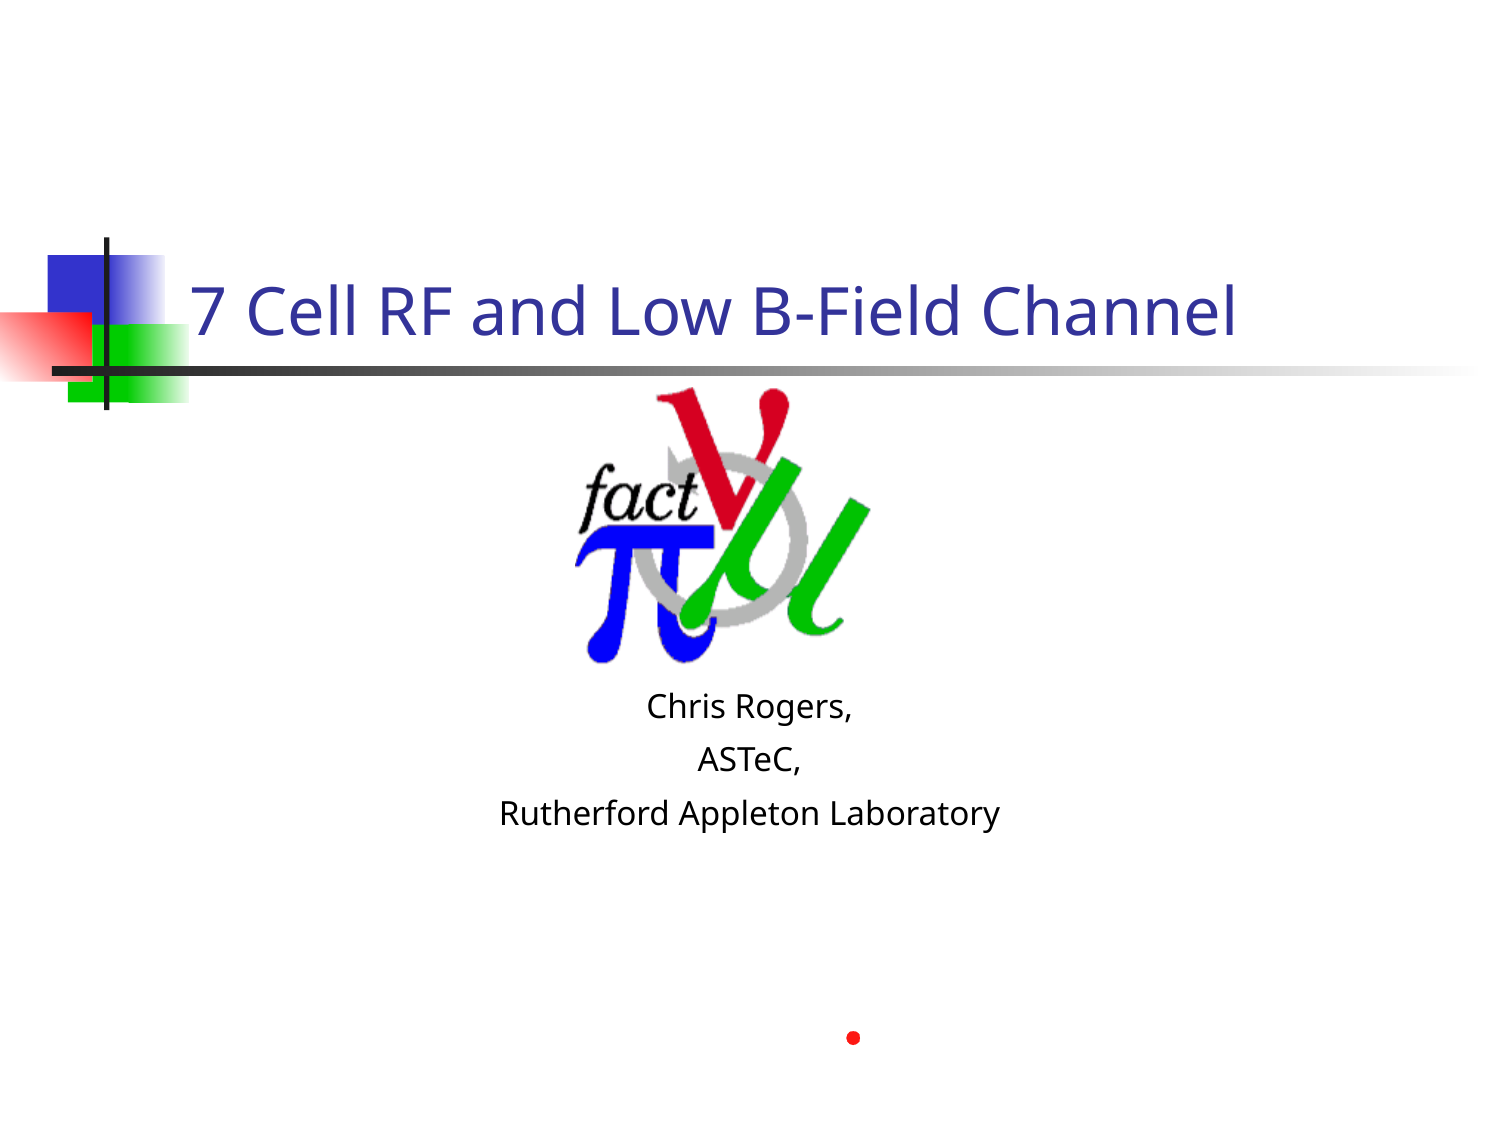

# 7 Cell RF and Low B-Field Channel
Chris Rogers,
ASTeC,
Rutherford Appleton Laboratory